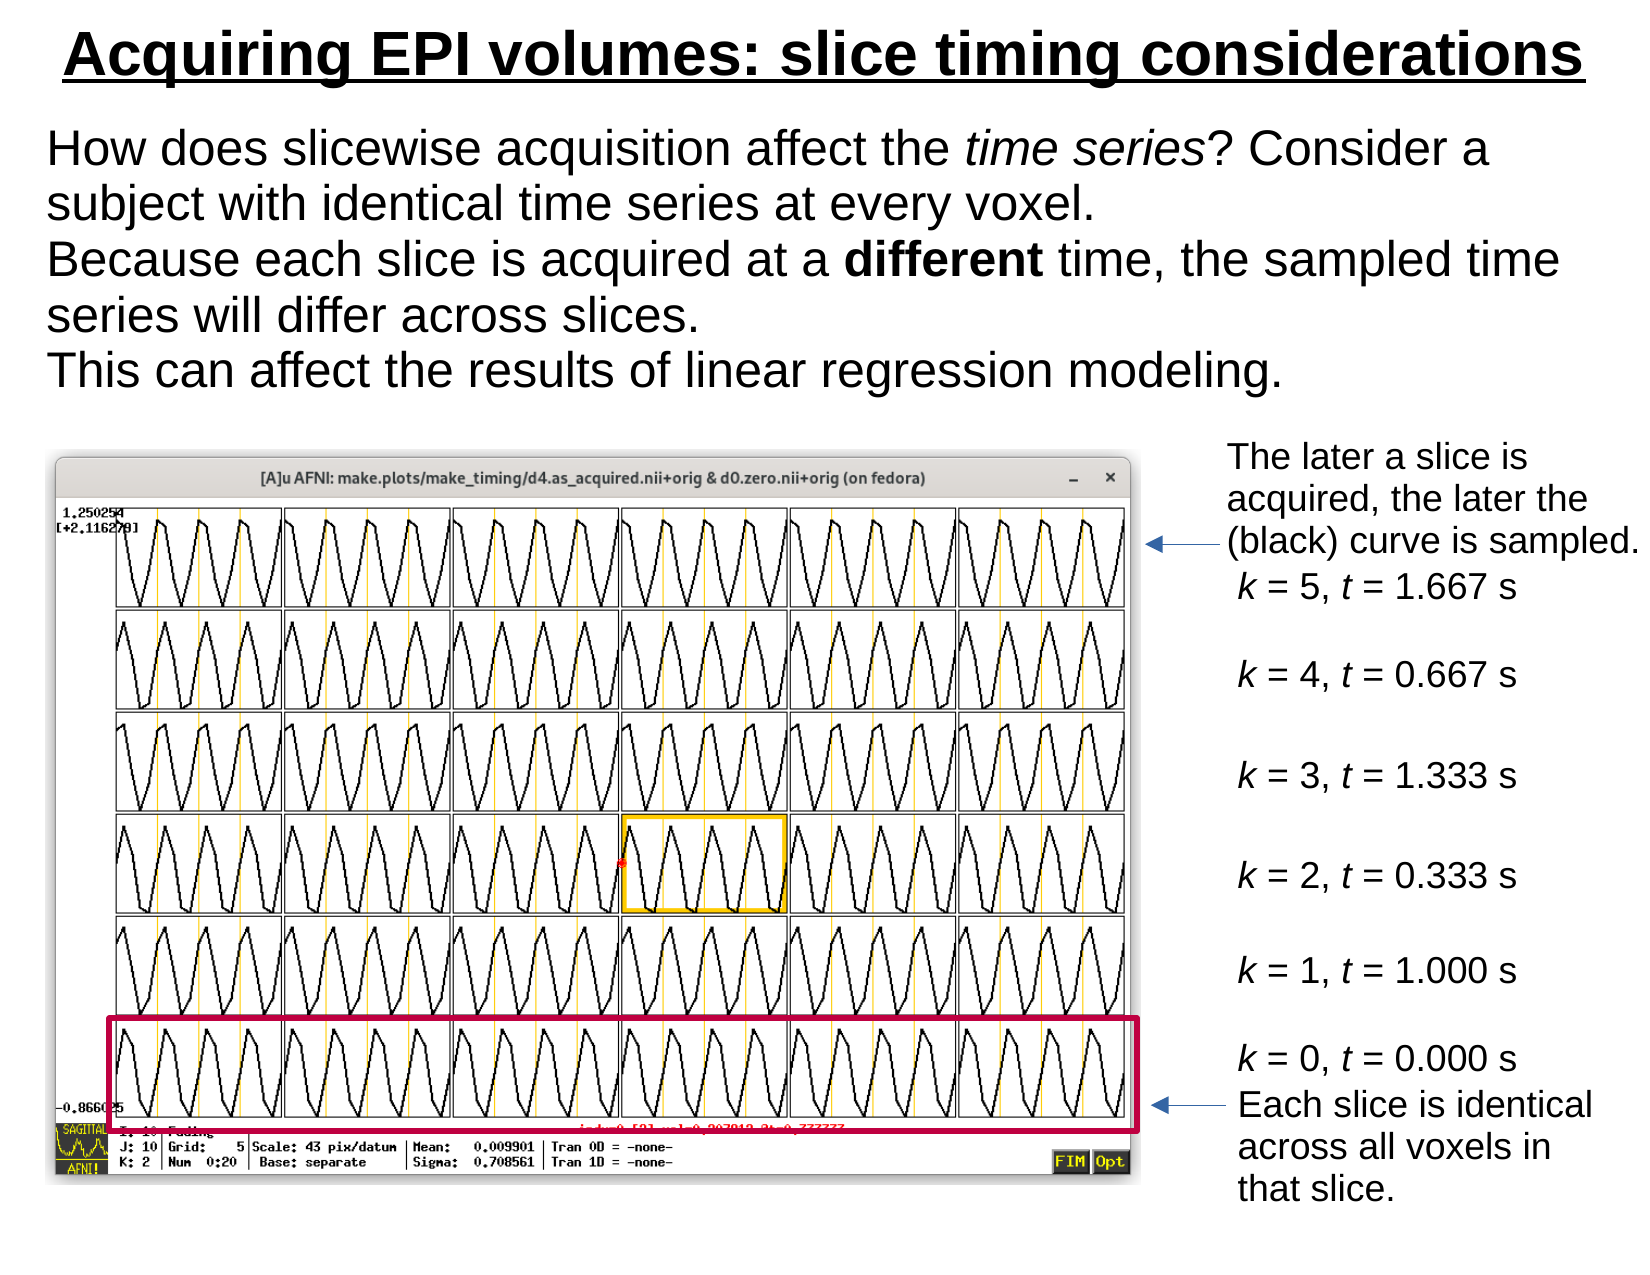

Acquiring EPI volumes: slice timing considerations
How does slicewise acquisition affect the time series? Consider a subject with identical time series at every voxel.
Because each slice is acquired at a different time, the sampled time series will differ across slices.
This can affect the results of linear regression modeling.
The later a slice is acquired, the later the (black) curve is sampled.
k = 5, t = 1.667 s
k = 4, t = 0.667 s
k = 3, t = 1.333 s
k = 2, t = 0.333 s
k = 1, t = 1.000 s
k = 0, t = 0.000 s
Each slice is identical across all voxels in that slice.